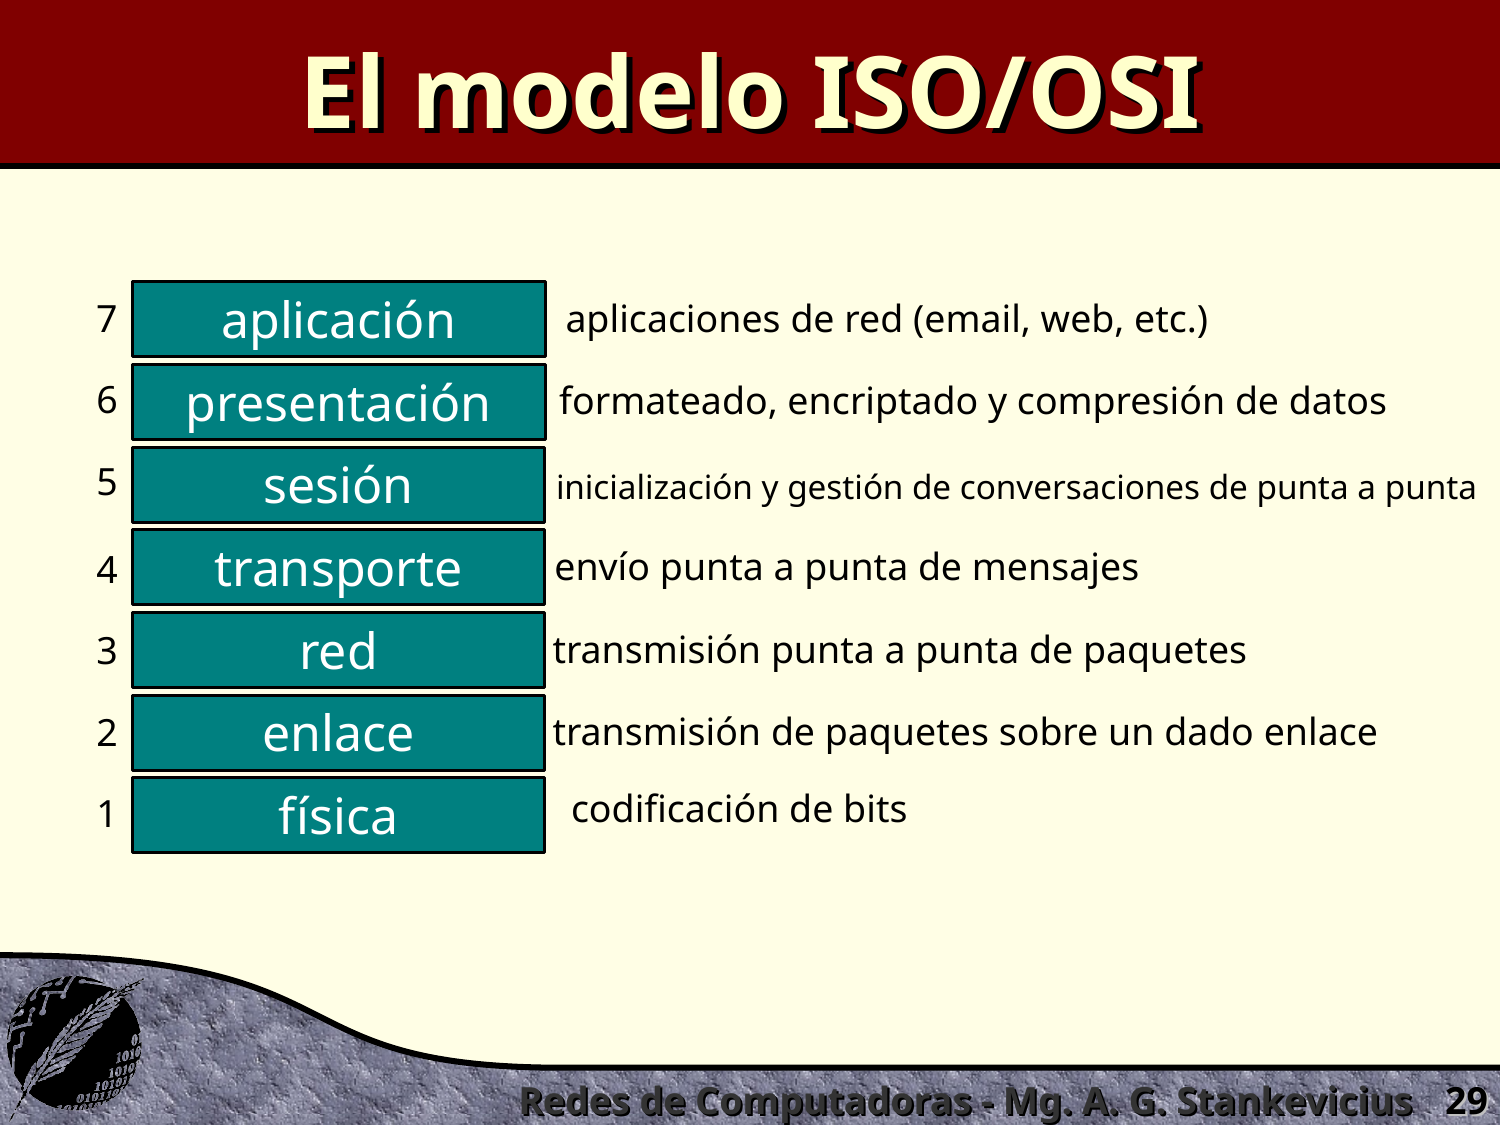

# El modelo ISO/OSI
aplicación
7
presentación
6
sesión
5
transporte
4
red
3
enlace
2
física
1
aplicaciones de red (email, web, etc.)
formateado, encriptado y compresión de datos
inicialización y gestión de conversaciones de punta a punta
envío punta a punta de mensajes
transmisión punta a punta de paquetes
transmisión de paquetes sobre un dado enlace
codificación de bits
29